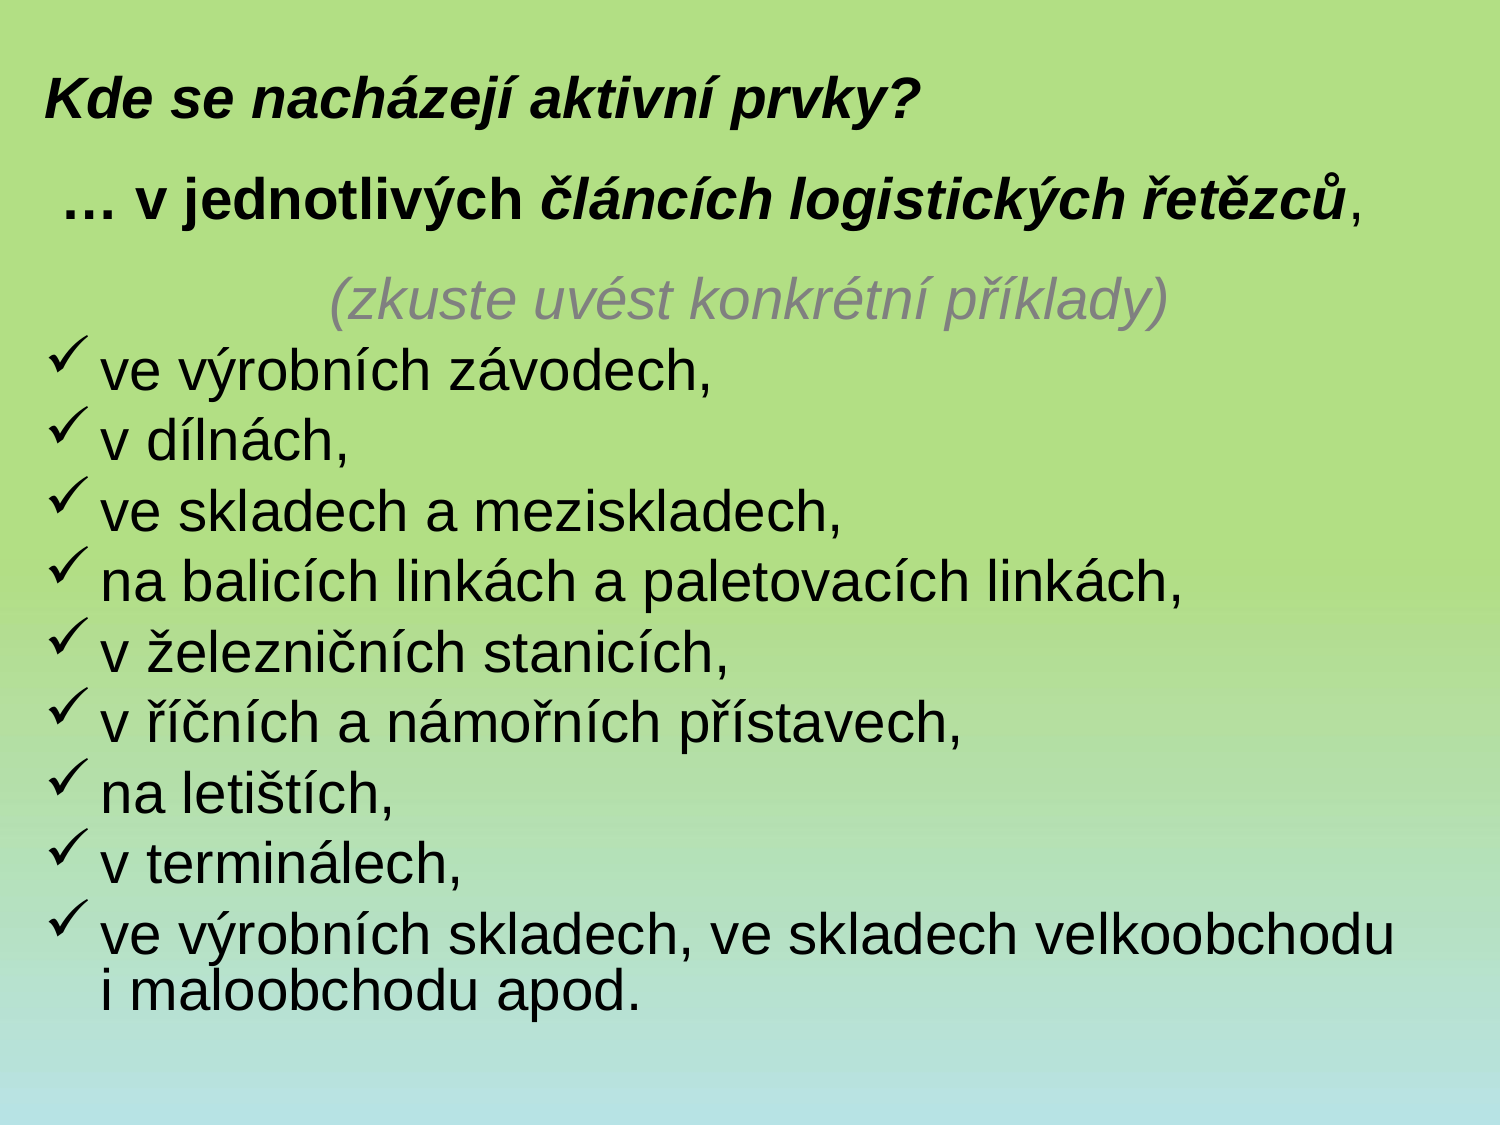

# Kde se nacházejí aktivní prvky?
 … v jednotlivých článcích logistických řetězců,
(zkuste uvést konkrétní příklady)
ve výrobních závodech,
v dílnách,
ve skladech a meziskladech,
na balicích linkách a paletovacích linkách,
v železničních stanicích,
v říčních a námořních přístavech,
na letištích,
v terminálech,
ve výrobních skladech, ve skladech velkoobchodu
i maloobchodu apod.